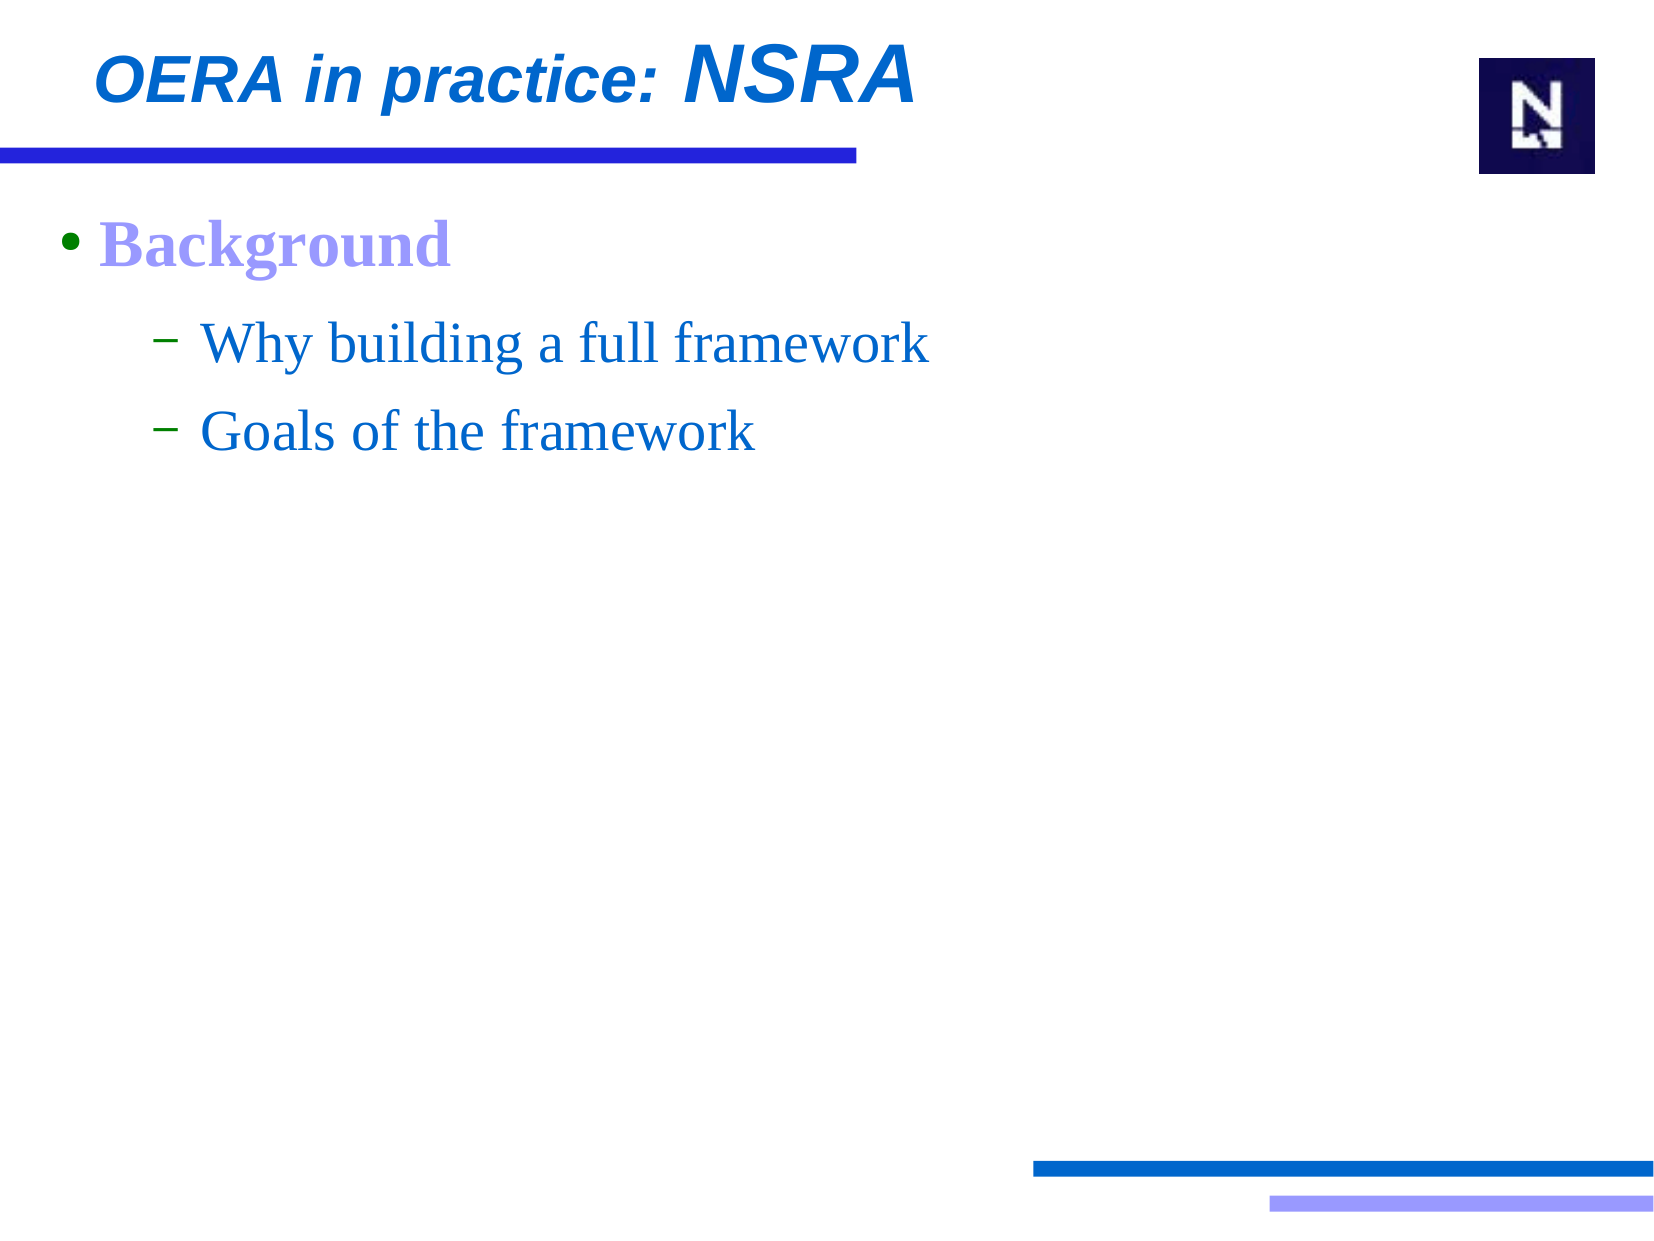

# OERA in practice: NSRA
 Background
Why building a full framework
Goals of the framework